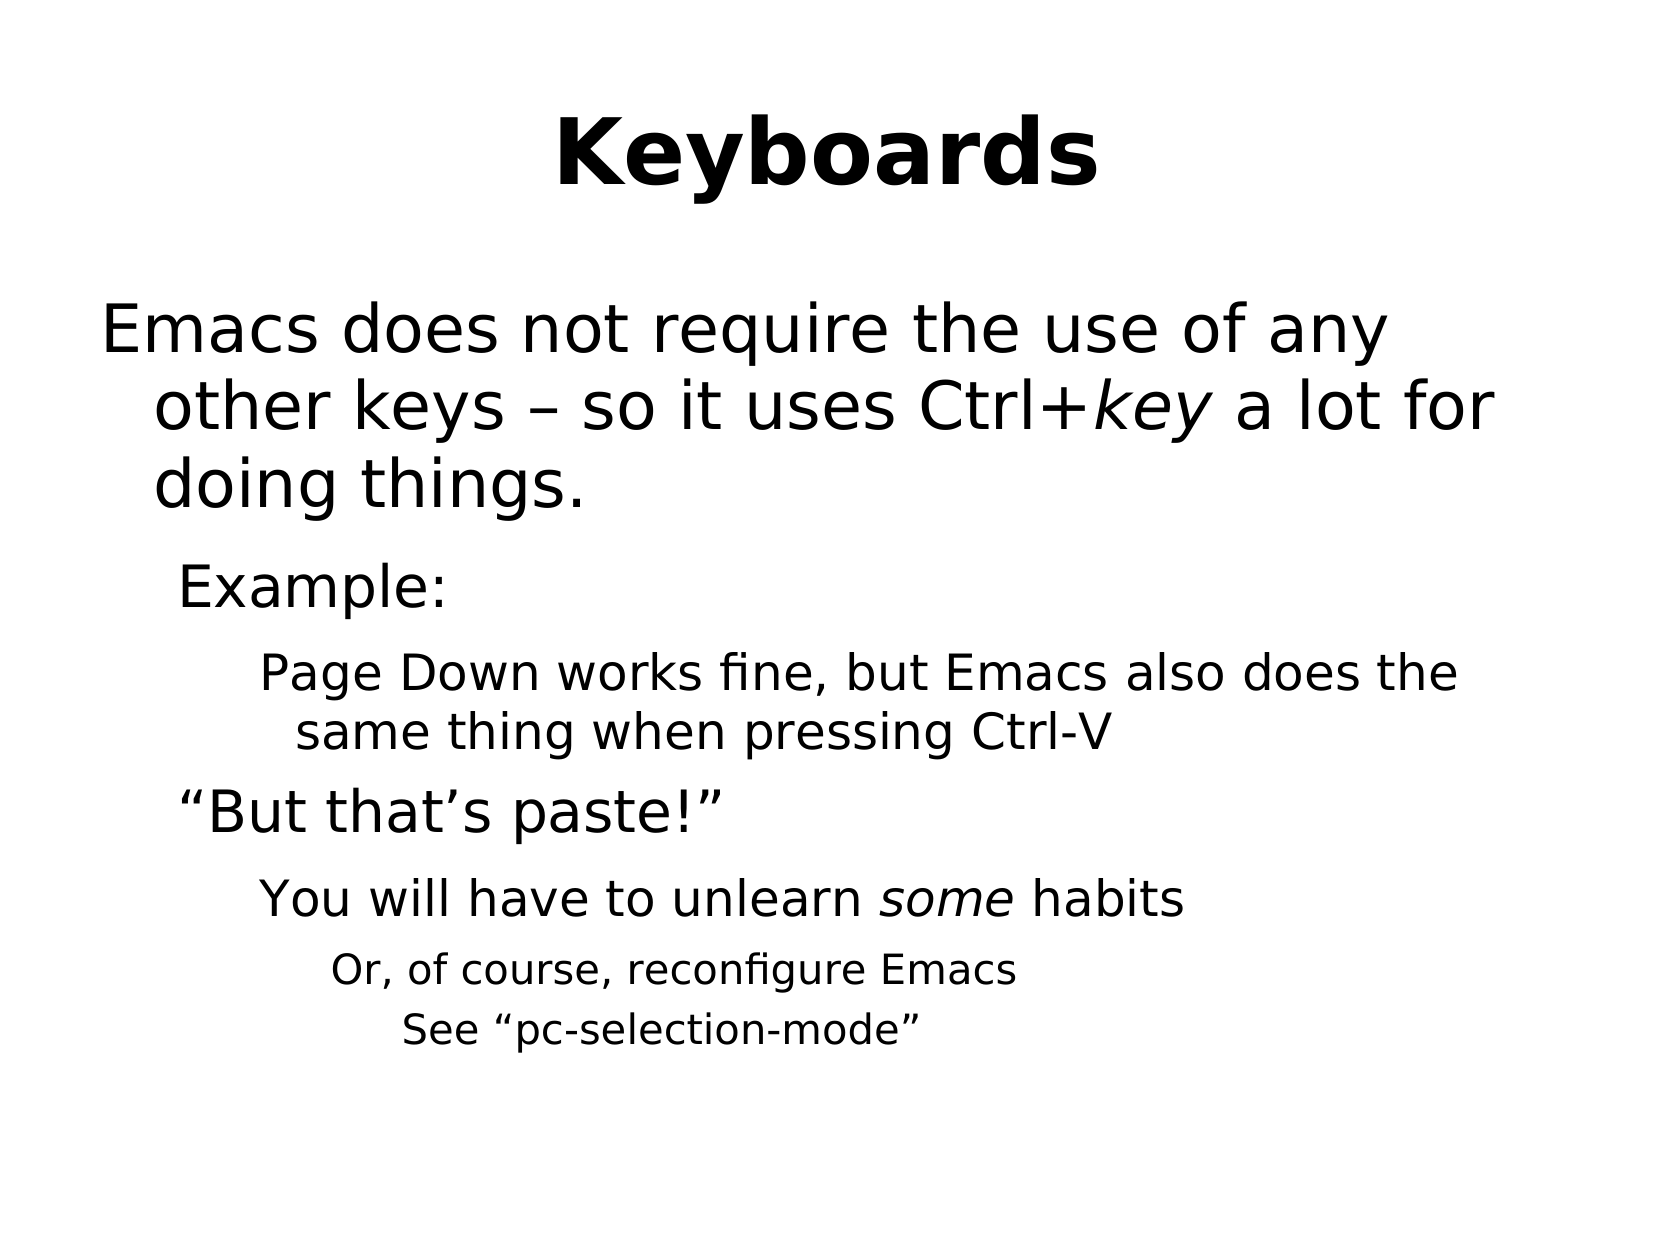

# Keyboards
Emacs does not require the use of any other keys – so it uses Ctrl+key a lot for doing things.
Example:
Page Down works fine, but Emacs also does the same thing when pressing Ctrl-V
“But that’s paste!”
You will have to unlearn some habits
Or, of course, reconfigure Emacs
See “pc-selection-mode”